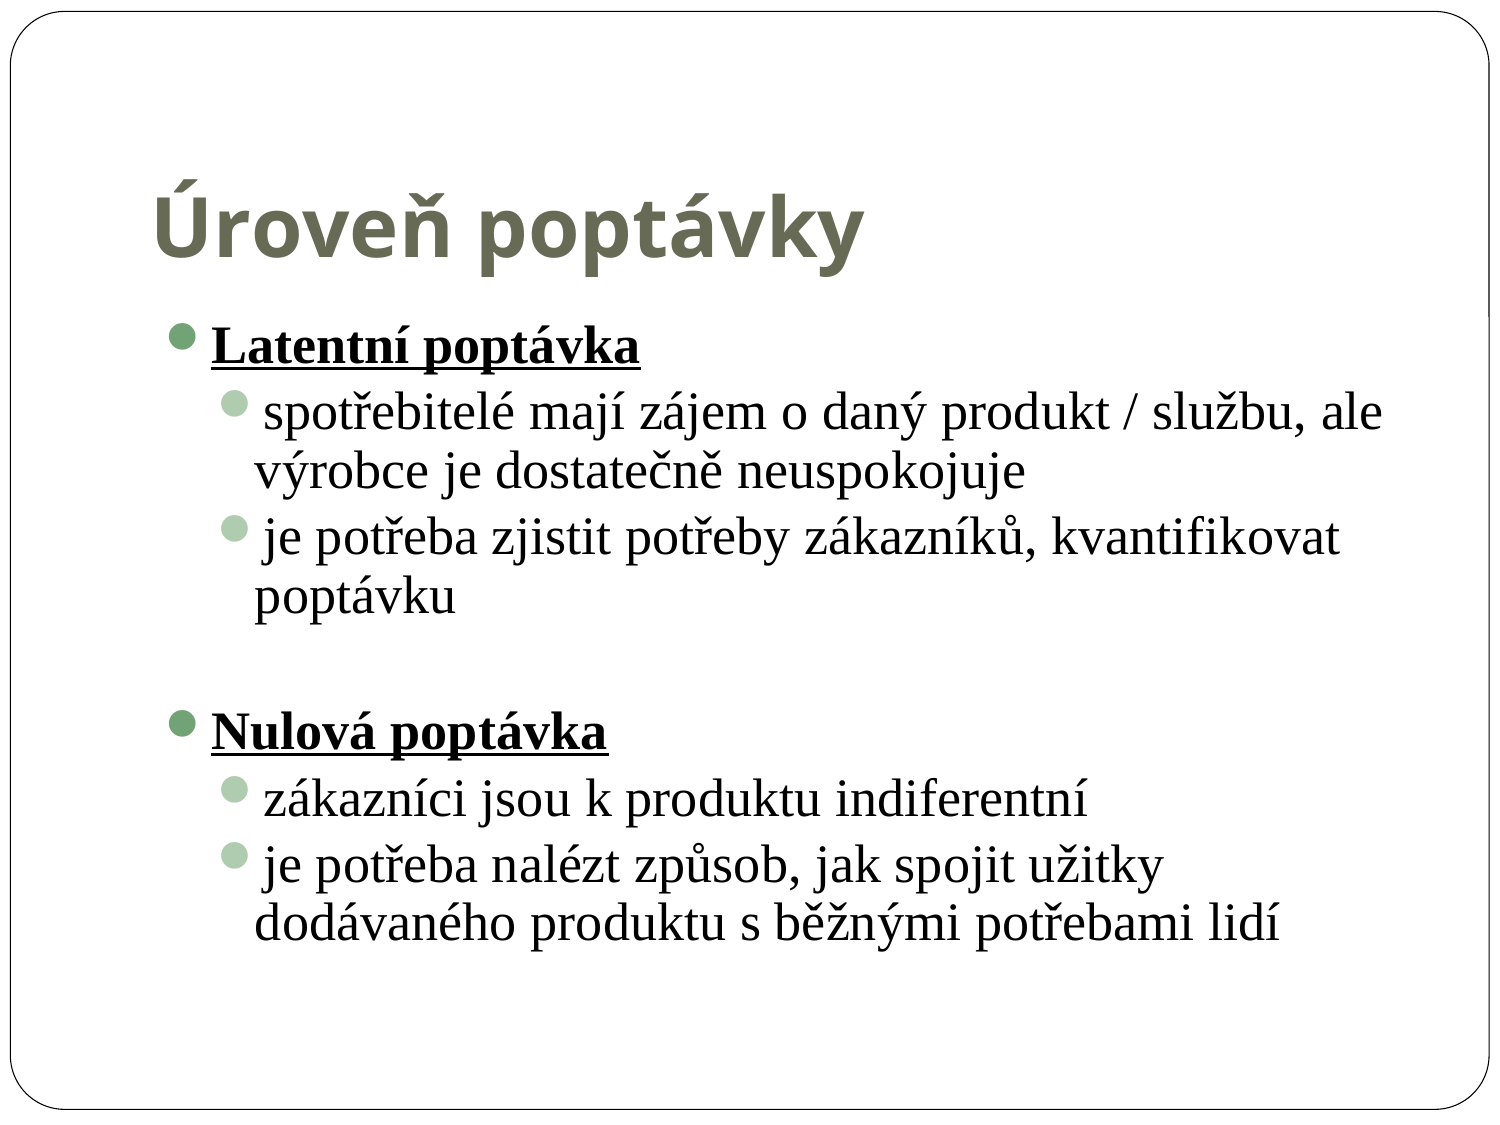

# Úroveň poptávky
Latentní poptávka
spotřebitelé mají zájem o daný produkt / službu, ale výrobce je dostatečně neuspokojuje
je potřeba zjistit potřeby zákazníků, kvantifikovat poptávku
Nulová poptávka
zákazníci jsou k produktu indiferentní
je potřeba nalézt způsob, jak spojit užitky dodávaného produktu s běžnými potřebami lidí